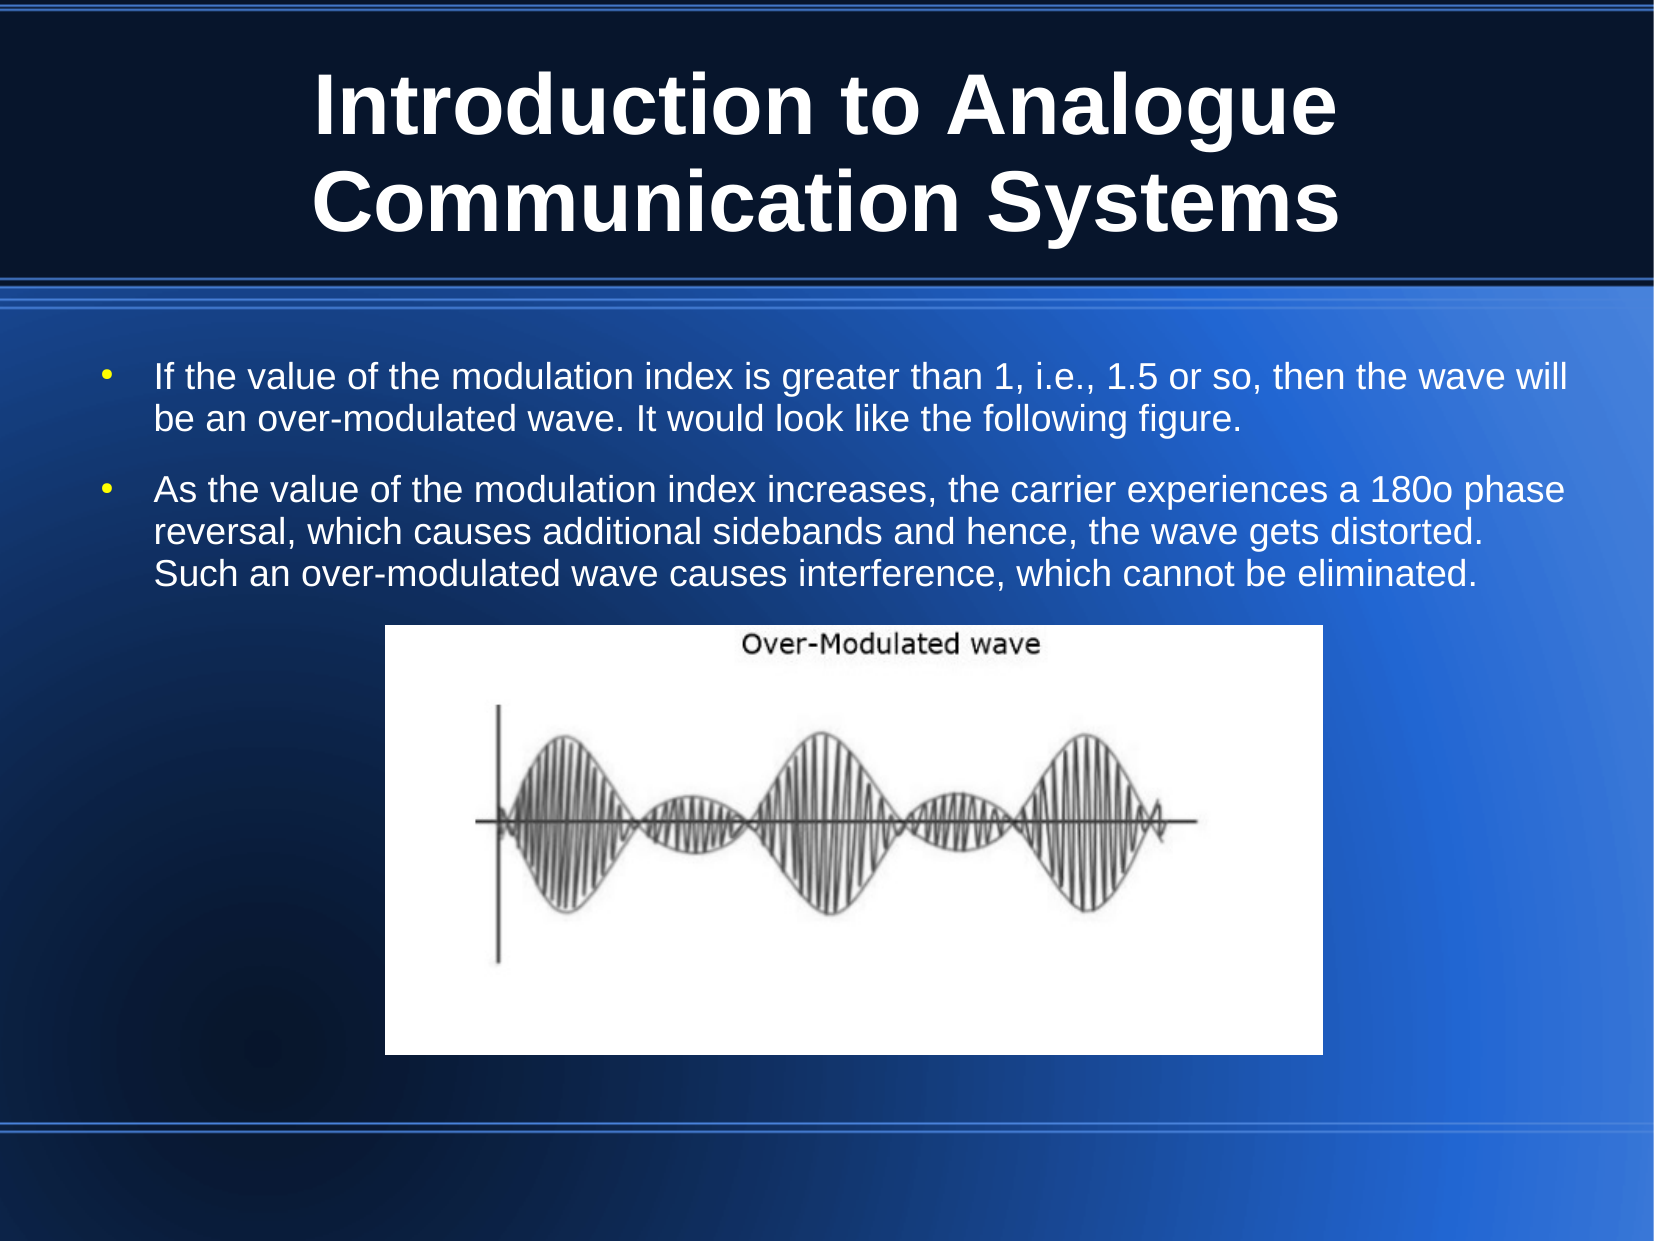

# Introduction to Analogue Communication Systems
If the value of the modulation index is greater than 1, i.e., 1.5 or so, then the wave will be an over-modulated wave. It would look like the following figure.
As the value of the modulation index increases, the carrier experiences a 180o phase reversal, which causes additional sidebands and hence, the wave gets distorted. Such an over-modulated wave causes interference, which cannot be eliminated.